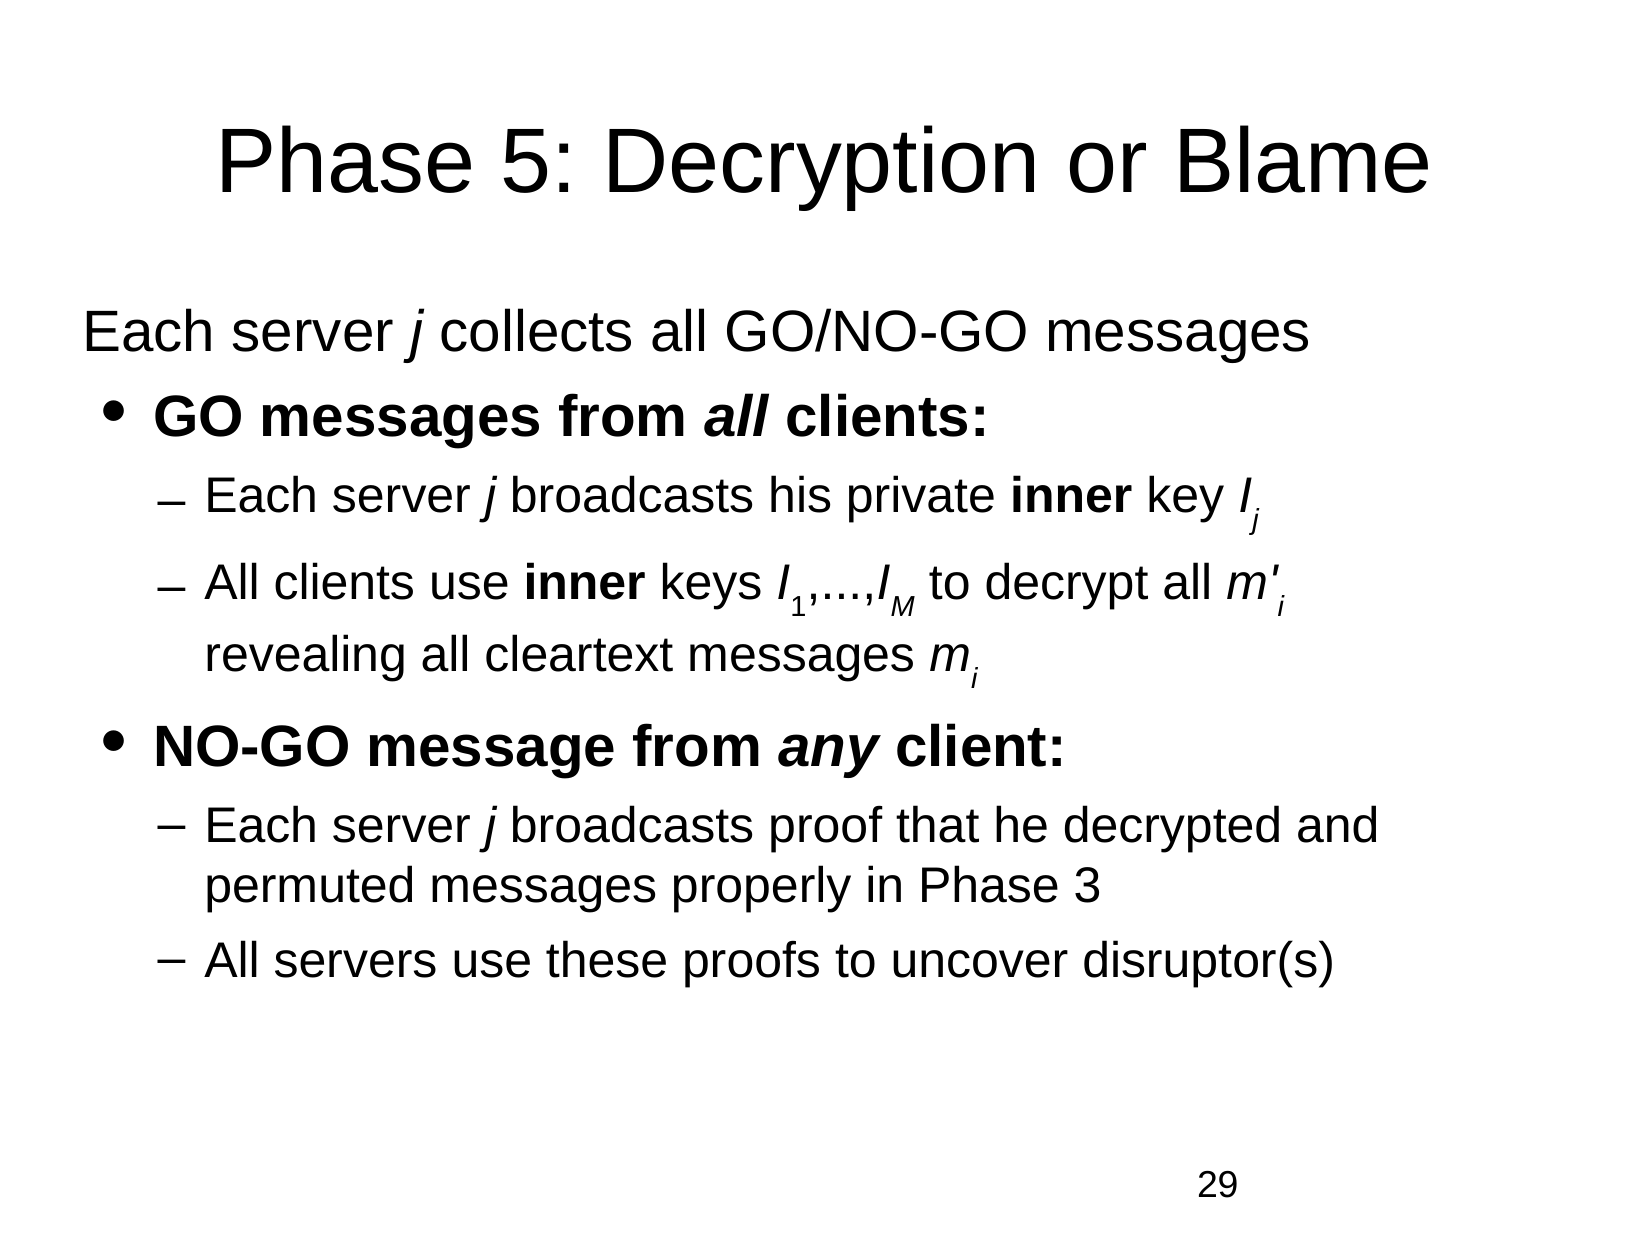

# Phase 5: Decryption or Blame
Each server j collects all GO/NO-GO messages
GO messages from all clients:
Each server j broadcasts his private inner key Ij
All clients use inner keys I1,...,IM to decrypt all m'i
revealing all cleartext messages mi
NO-GO message from any client:
Each server j broadcasts proof that he decrypted and permuted messages properly in Phase 3
All servers use these proofs to uncover disruptor(s)
29